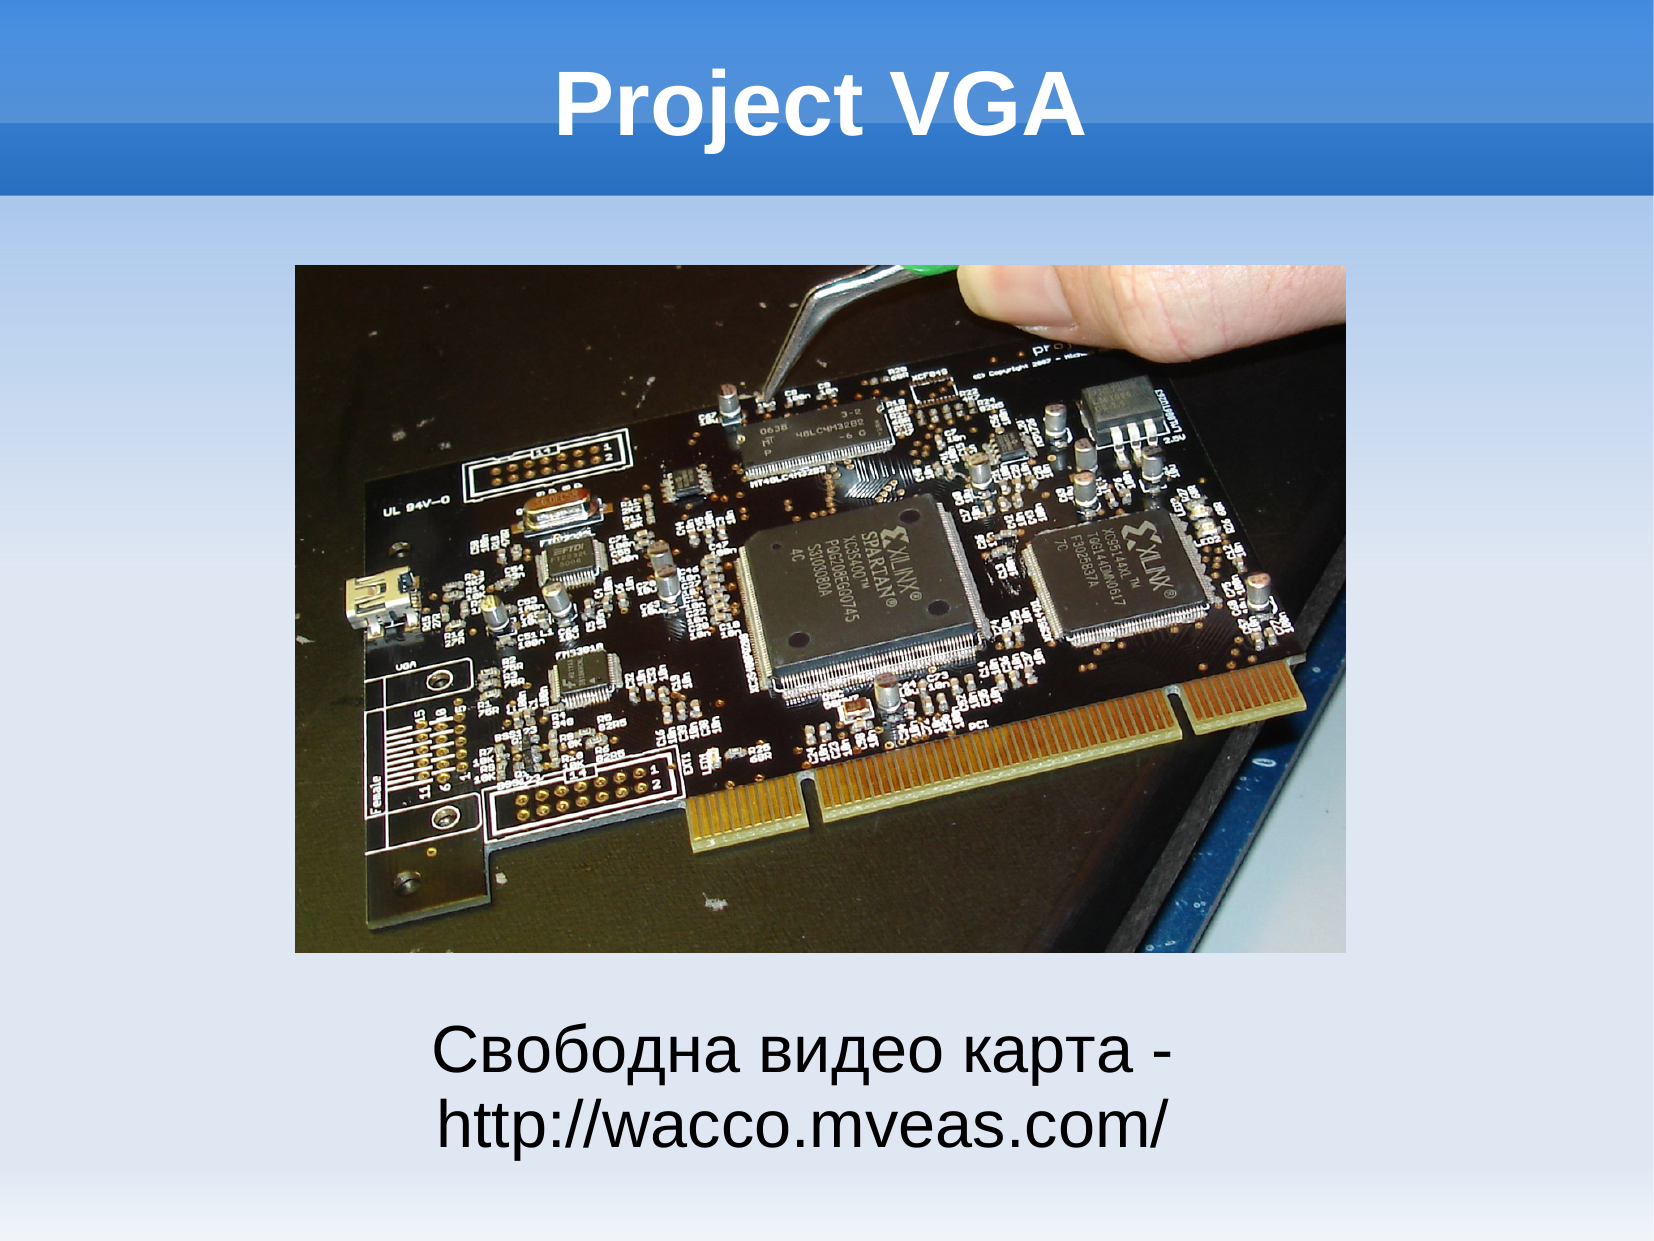

# Project VGA
Свободна видео карта - http://wacco.mveas.com/